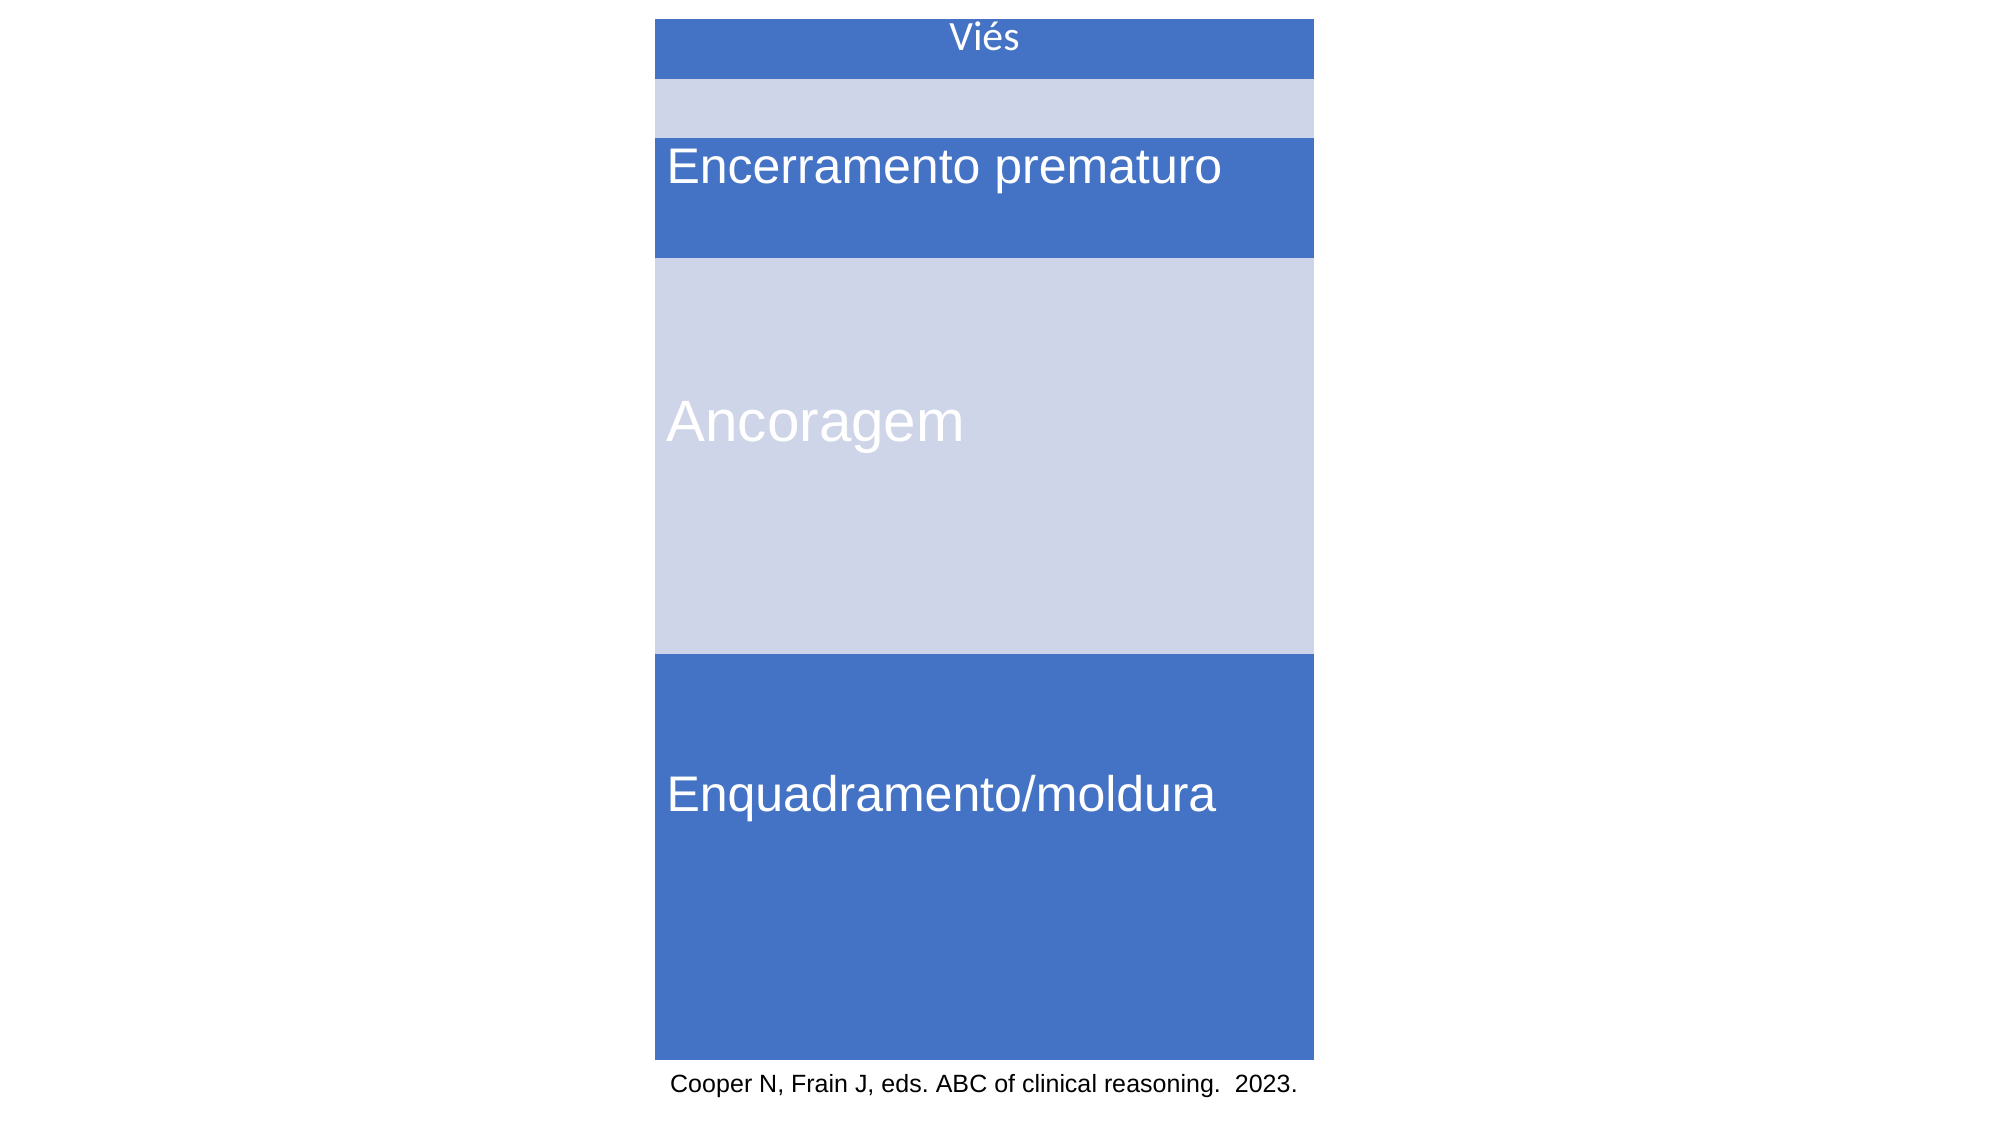

| Viés |
| --- |
| |
| Encerramento prematuro |
| Ancoragem |
| Enquadramento/moldura |
Cooper N, Frain J, eds. ABC of clinical reasoning. 2023.